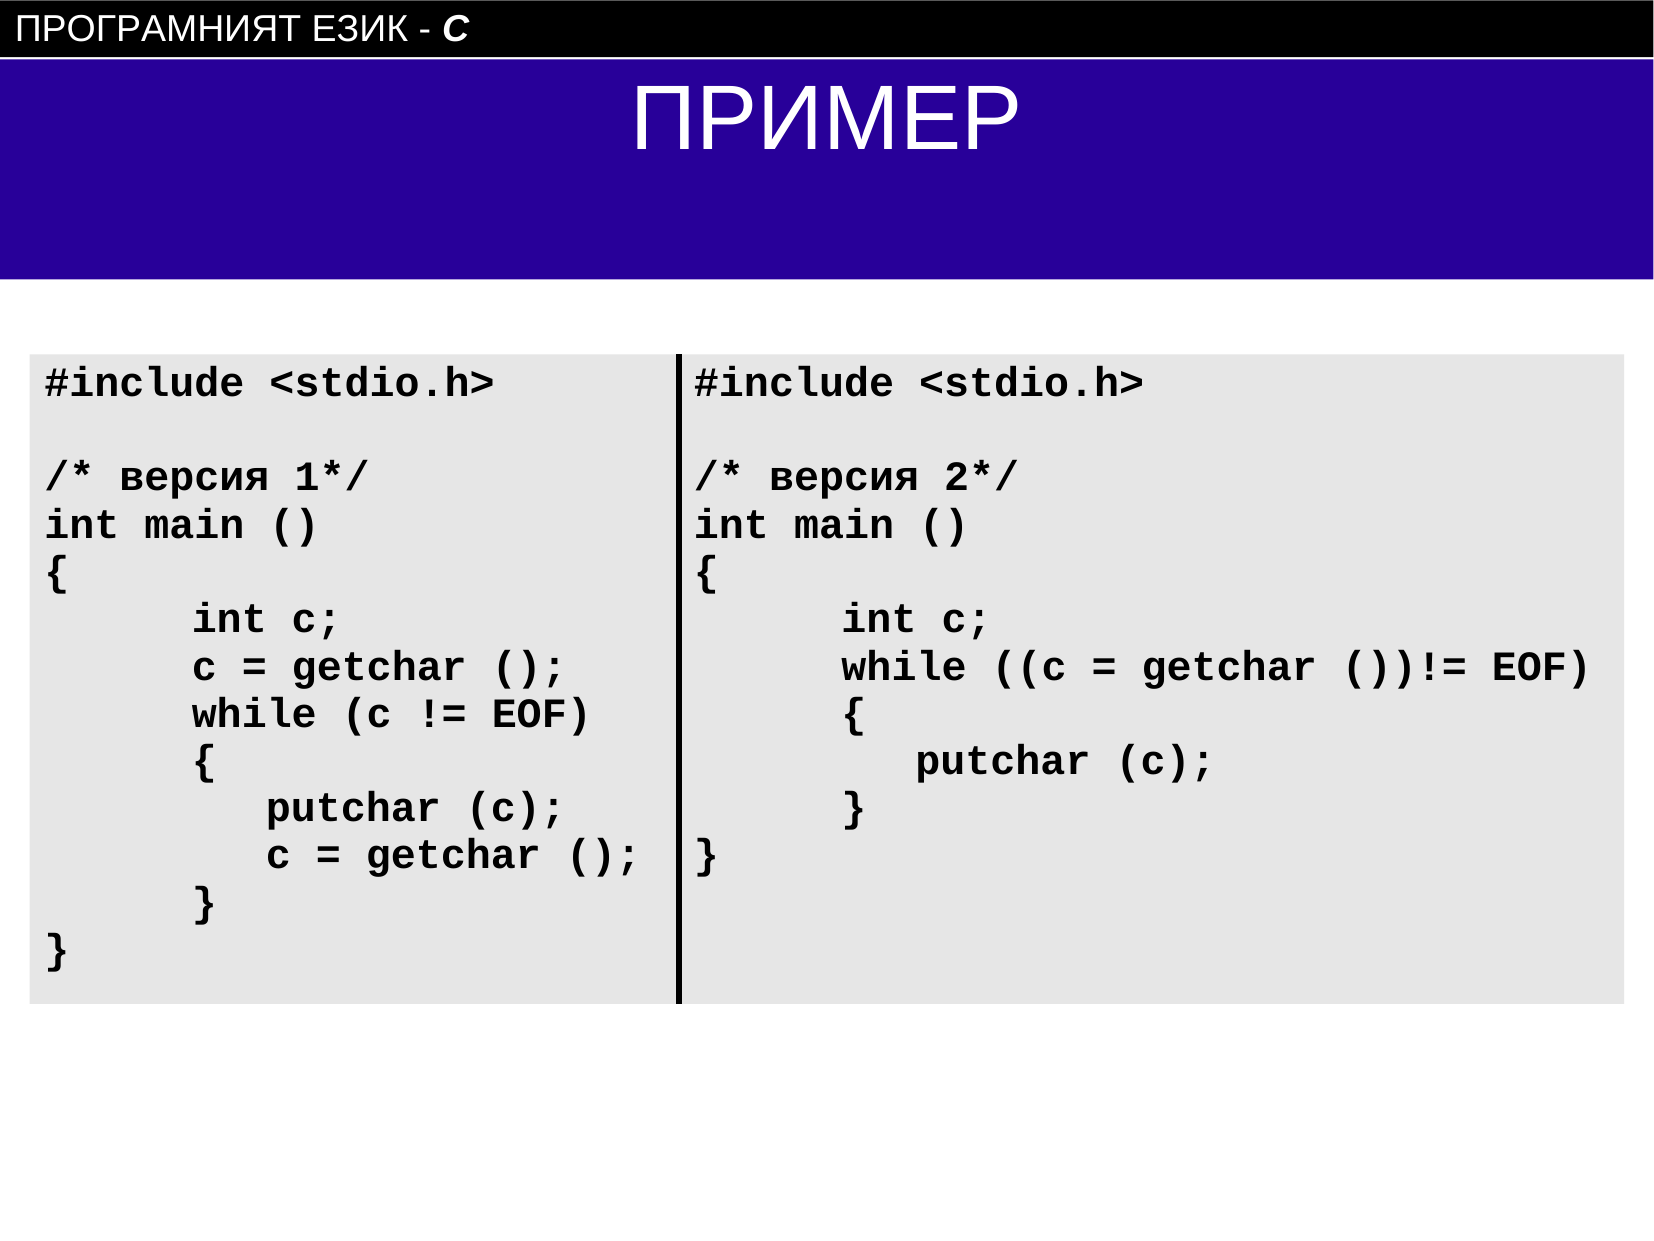

ПРОГРАМНИЯT ЕЗИК - С
								 ПРИМЕР
#include <stdio.h>
/* версия 1*/
int main ()
{
		int c;
		c = getchar ();
		while (c != EOF)
		{
			putchar (c);
			c = getchar ();
		}
}
#include <stdio.h>
/* версия 2*/
int main ()
{
		int c;
		while ((c = getchar ())!= EOF)
		{
			putchar (c);
		}
}